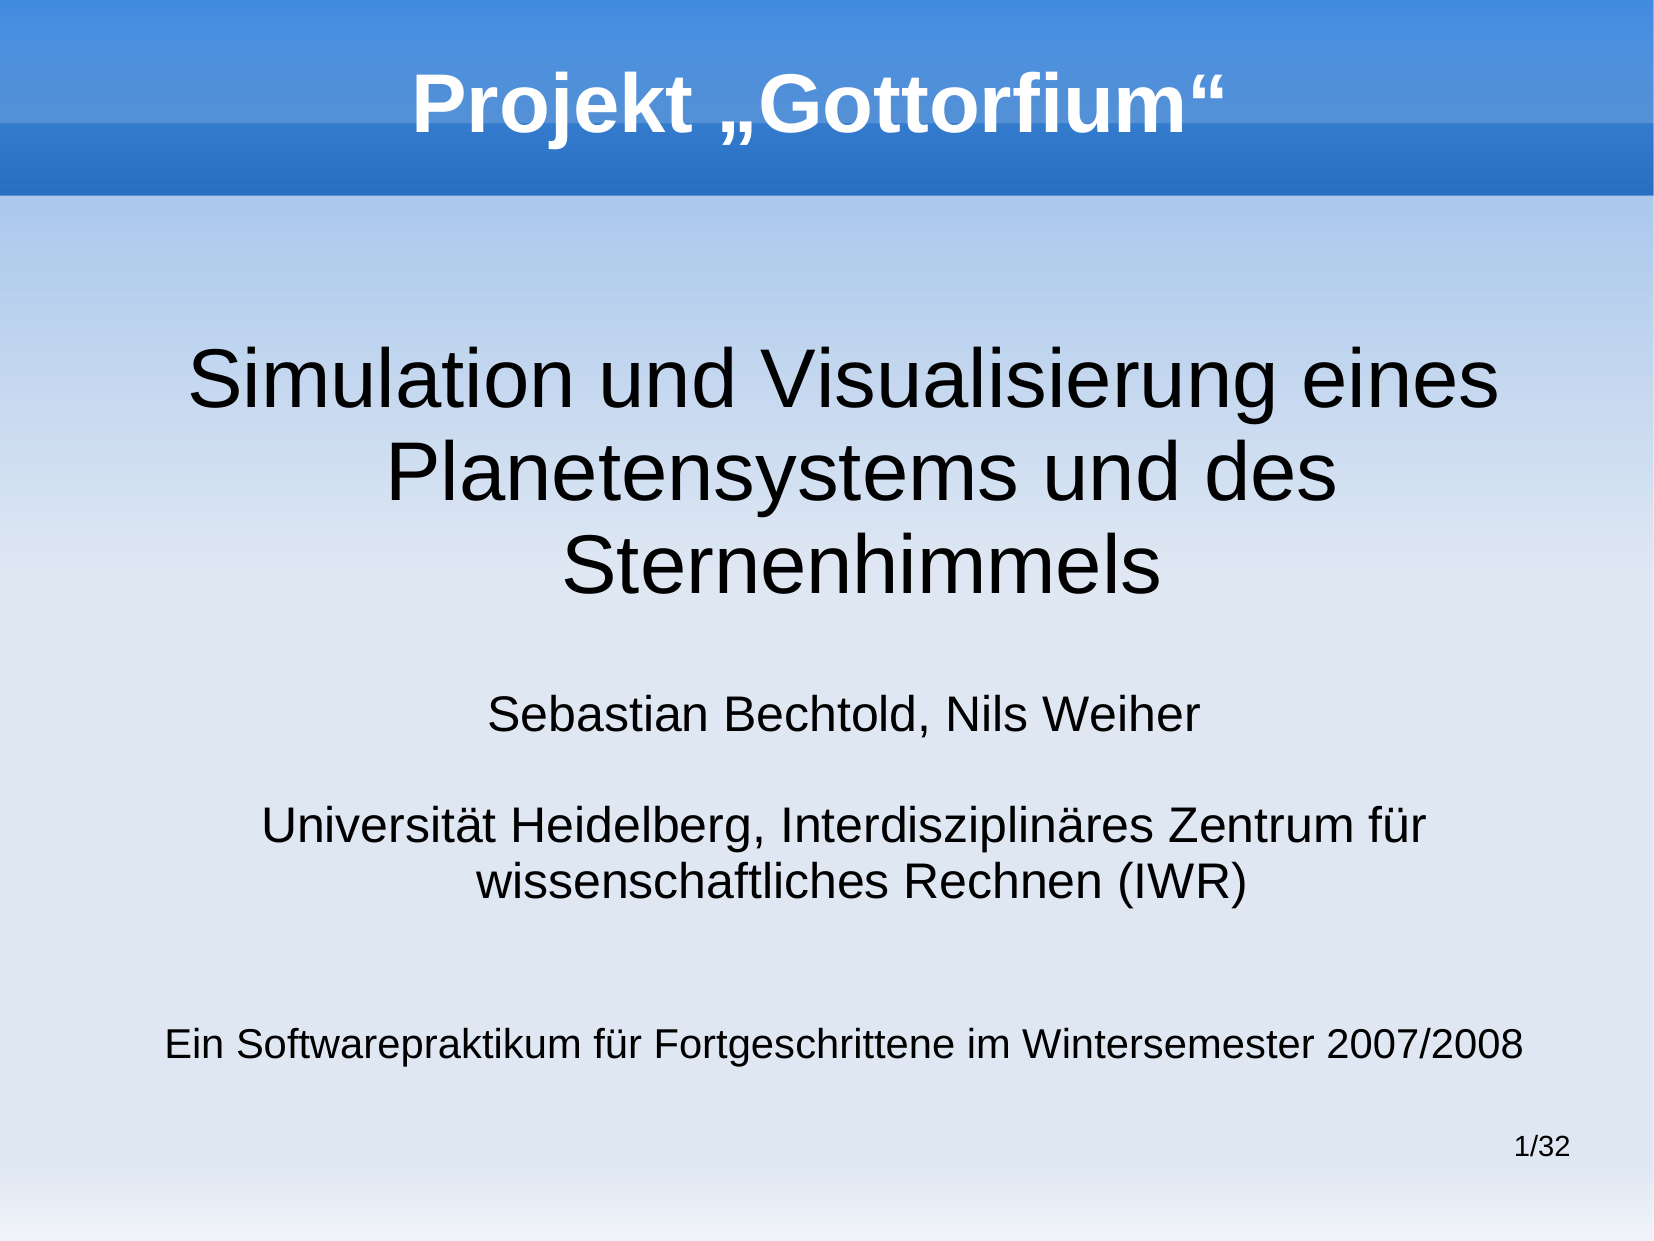

# Projekt „Gottorfium“
Simulation und Visualisierung eines Planetensystems und des Sternenhimmels
Sebastian Bechtold, Nils Weiher
Universität Heidelberg, Interdisziplinäres Zentrum für wissenschaftliches Rechnen (IWR)
Ein Softwarepraktikum für Fortgeschrittene im Wintersemester 2007/2008
1